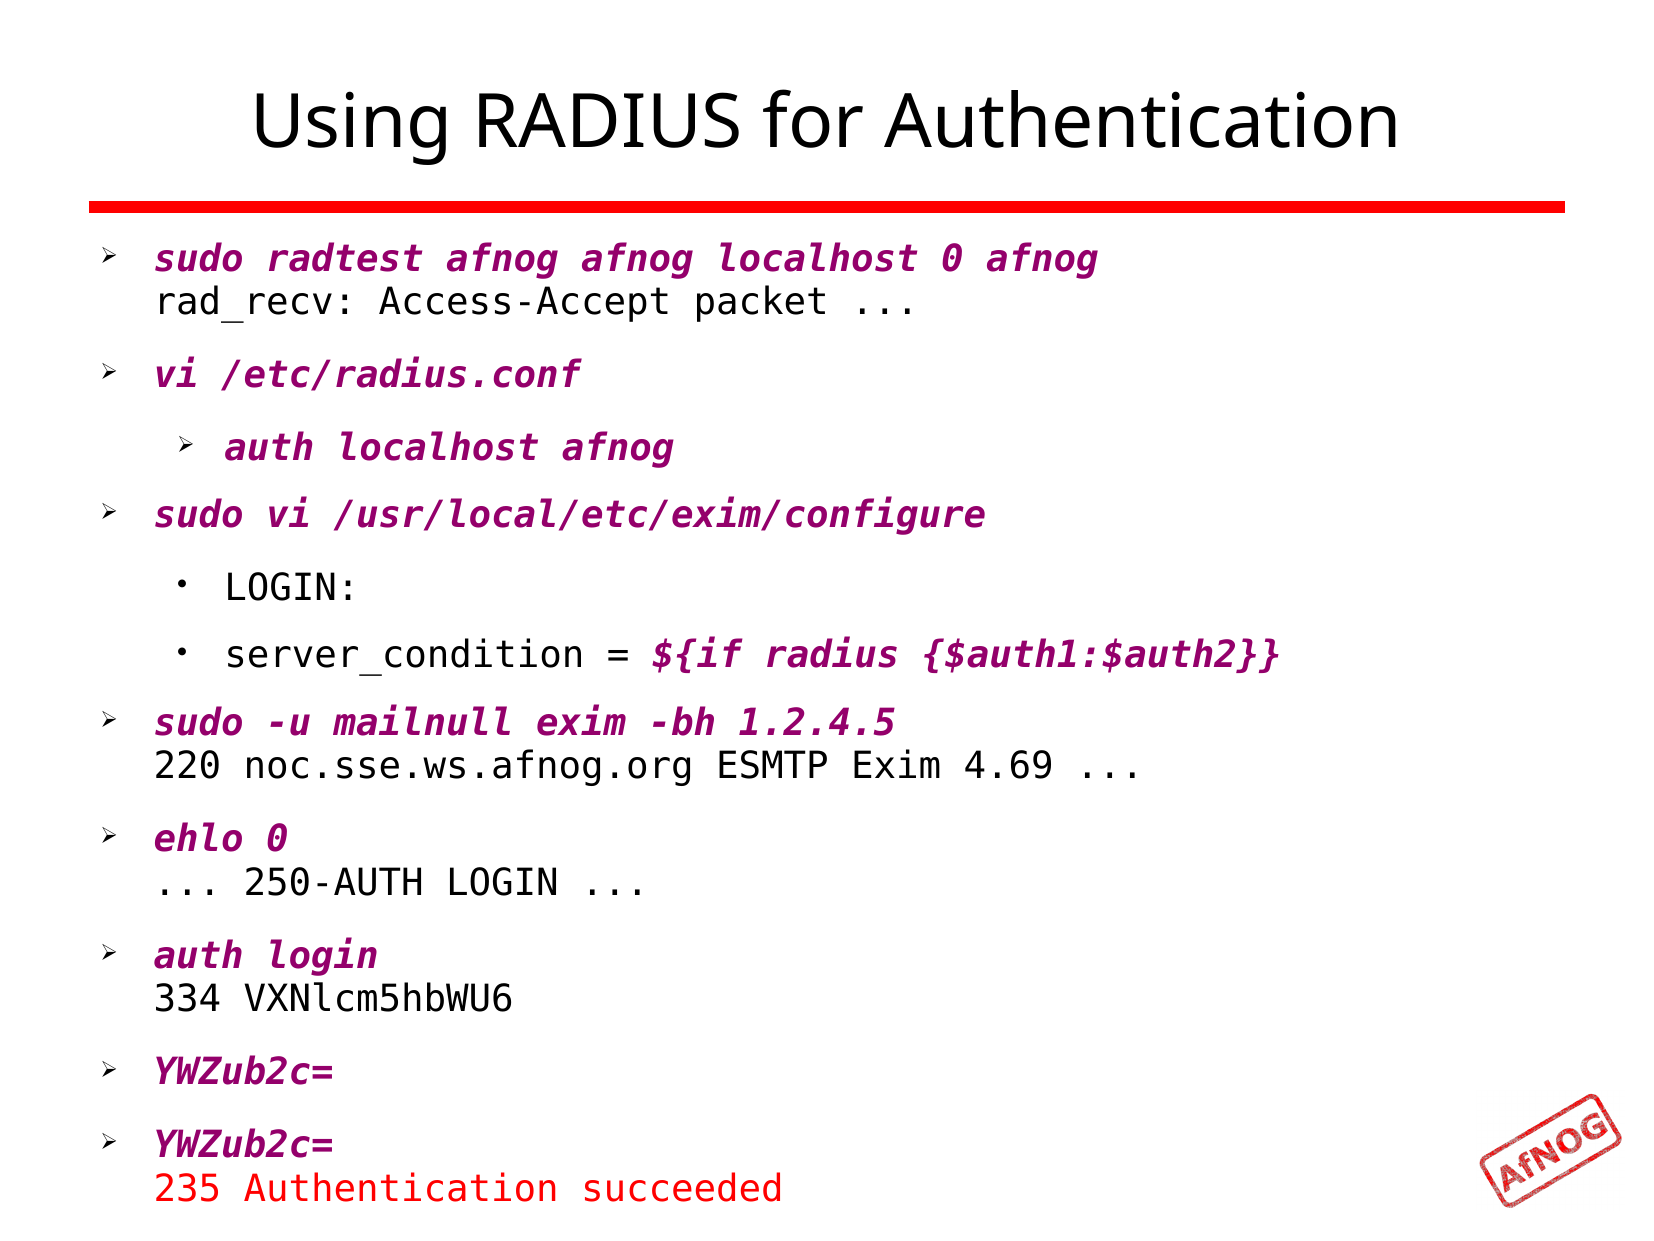

# Using RADIUS for Authentication
sudo radtest afnog afnog localhost 0 afnog
rad_recv: Access-Accept packet ...
vi /etc/radius.conf
auth localhost afnog
sudo vi /usr/local/etc/exim/configure
LOGIN:
server_condition = ${if radius {$auth1:$auth2}}
sudo -u mailnull exim -bh 1.2.4.5
220 noc.sse.ws.afnog.org ESMTP Exim 4.69 ...
ehlo 0
... 250-AUTH LOGIN ...
auth login
334 VXNlcm5hbWU6
YWZub2c=
YWZub2c=
235 Authentication succeeded